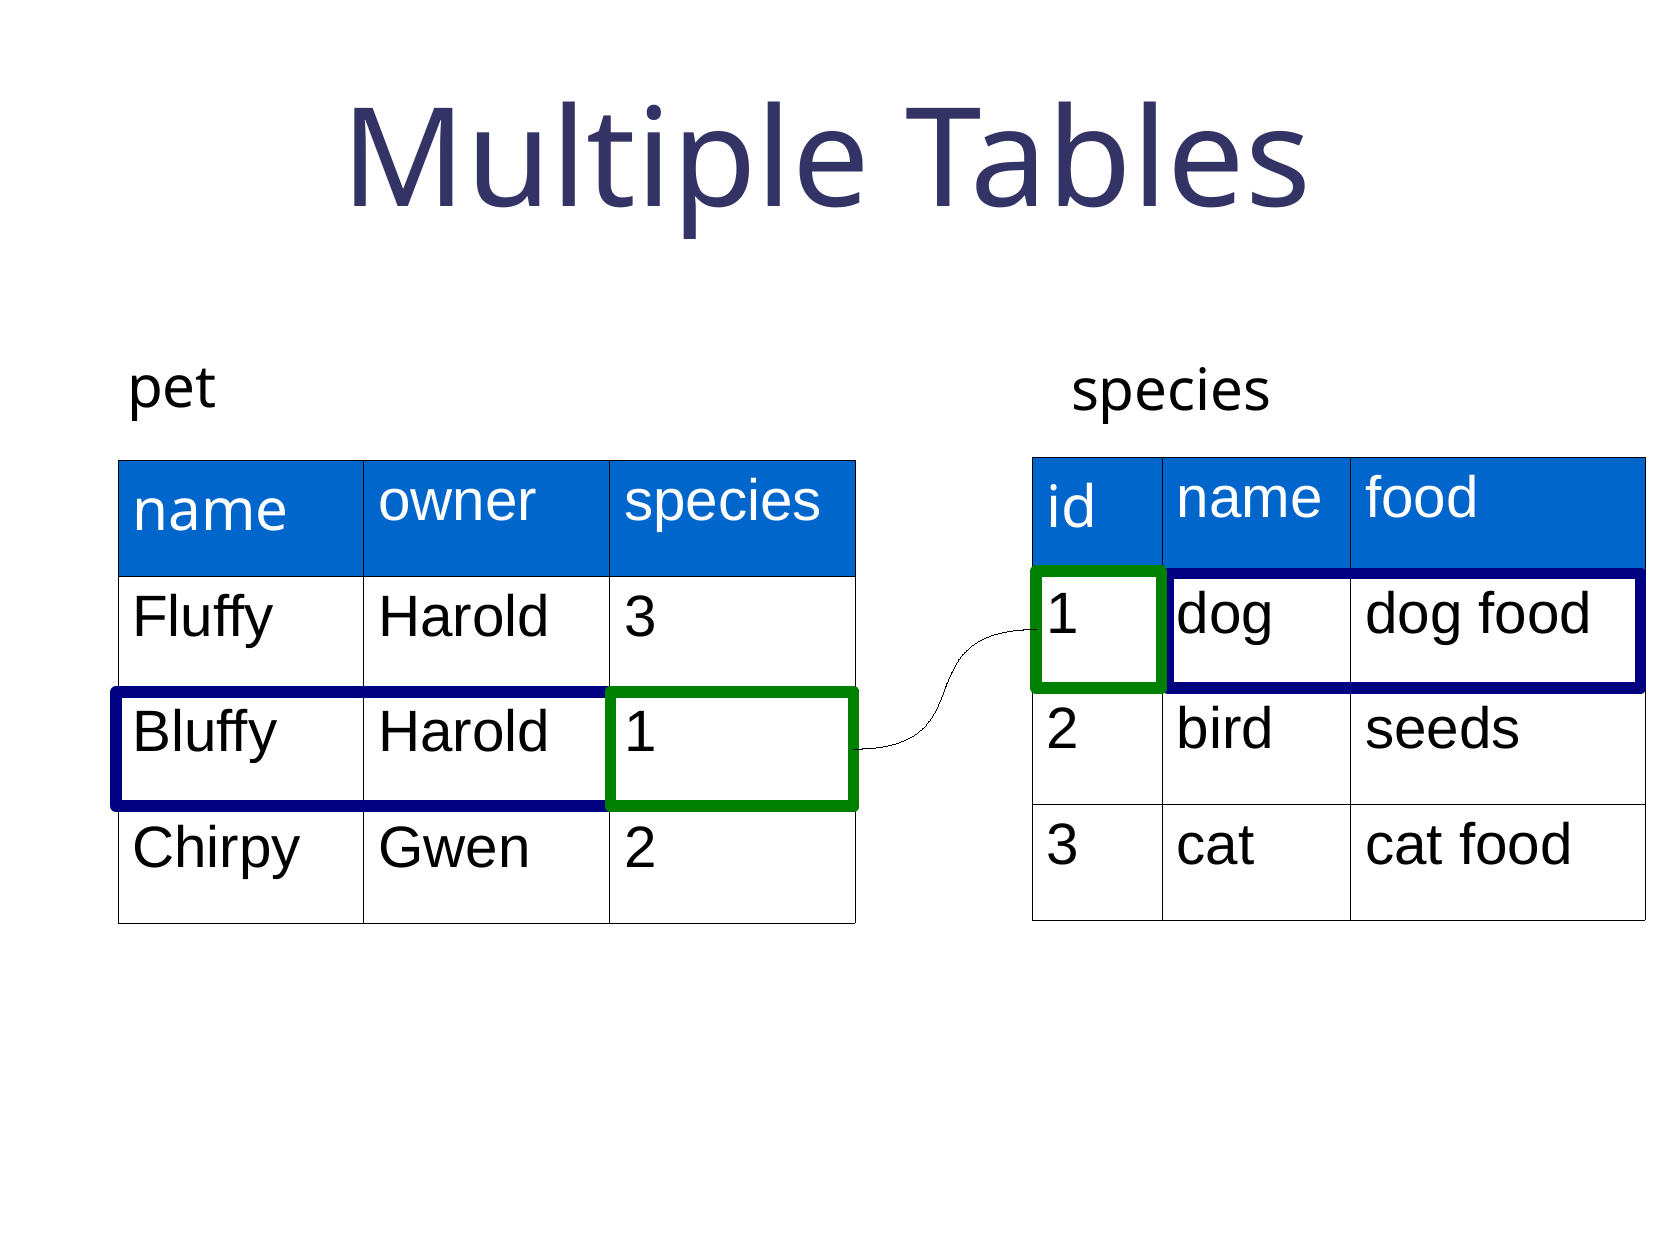

# Multiple Tables
pet
species
| id | name | food |
| --- | --- | --- |
| 1 | dog | dog food |
| 2 | bird | seeds |
| 3 | cat | cat food |
| name | owner | species |
| --- | --- | --- |
| Fluffy | Harold | 3 |
| Bluffy | Harold | 1 |
| Chirpy | Gwen | 2 |